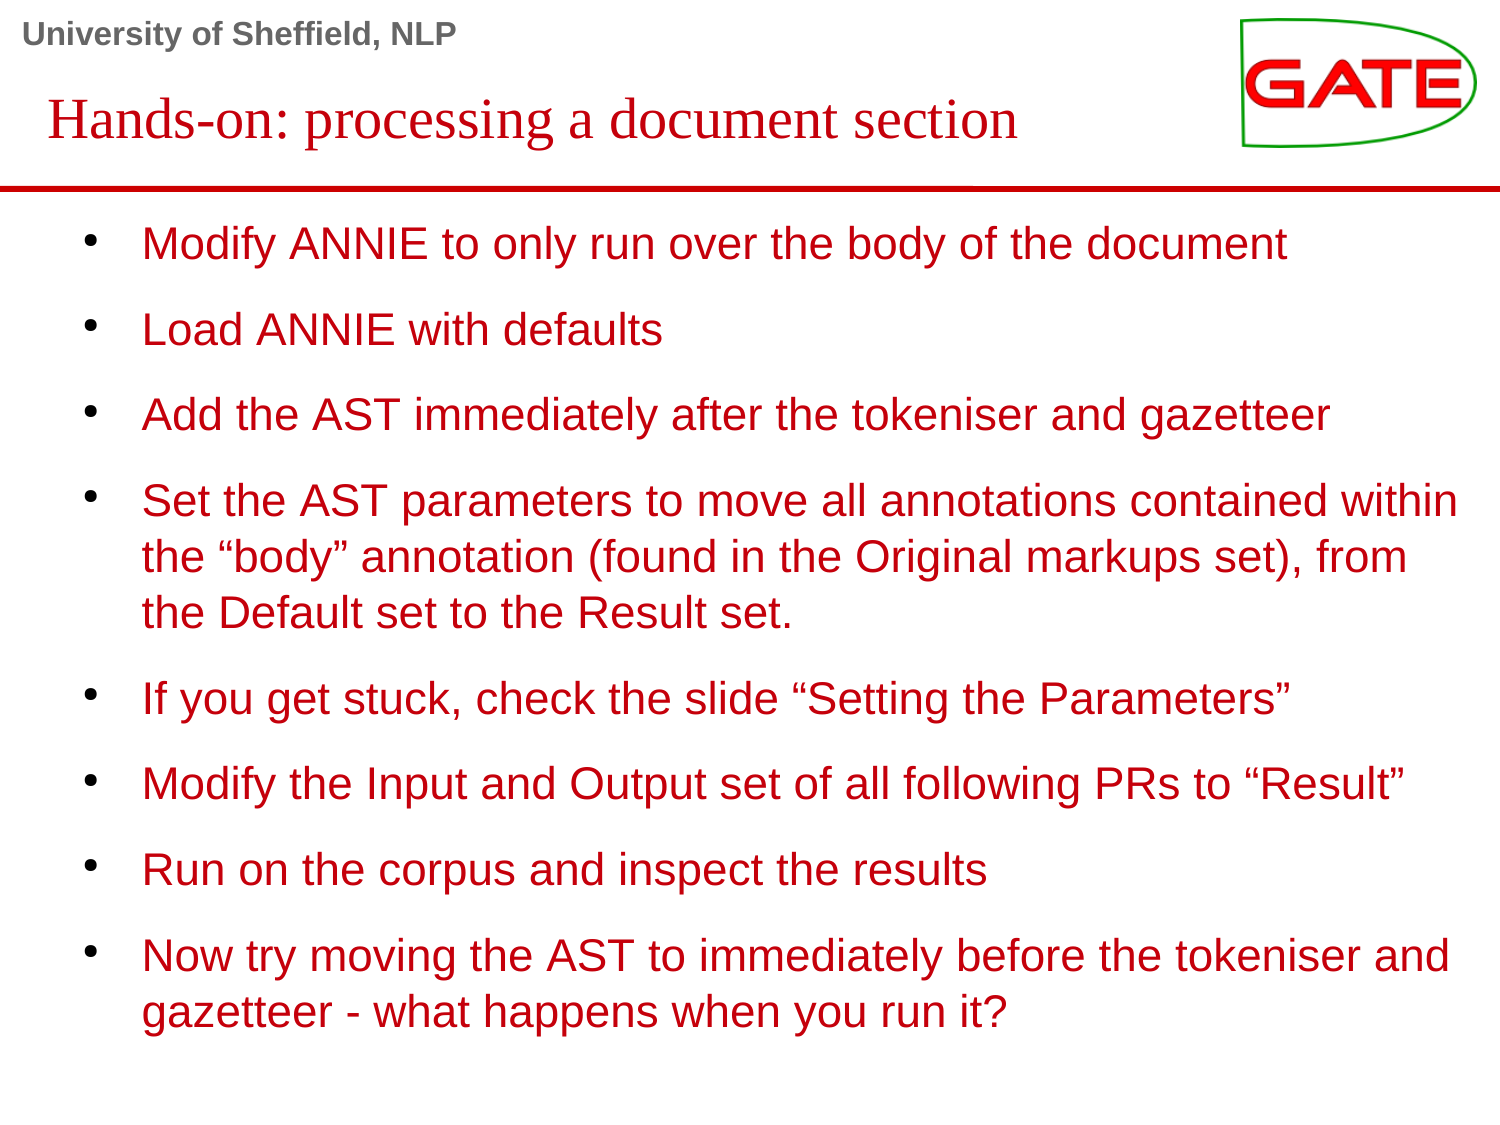

# Hands-on: processing a document section
Modify ANNIE to only run over the body of the document
Load ANNIE with defaults
Add the AST immediately after the tokeniser and gazetteer
Set the AST parameters to move all annotations contained within the “body” annotation (found in the Original markups set), from the Default set to the Result set.
If you get stuck, check the slide “Setting the Parameters”
Modify the Input and Output set of all following PRs to “Result”
Run on the corpus and inspect the results
Now try moving the AST to immediately before the tokeniser and gazetteer - what happens when you run it?